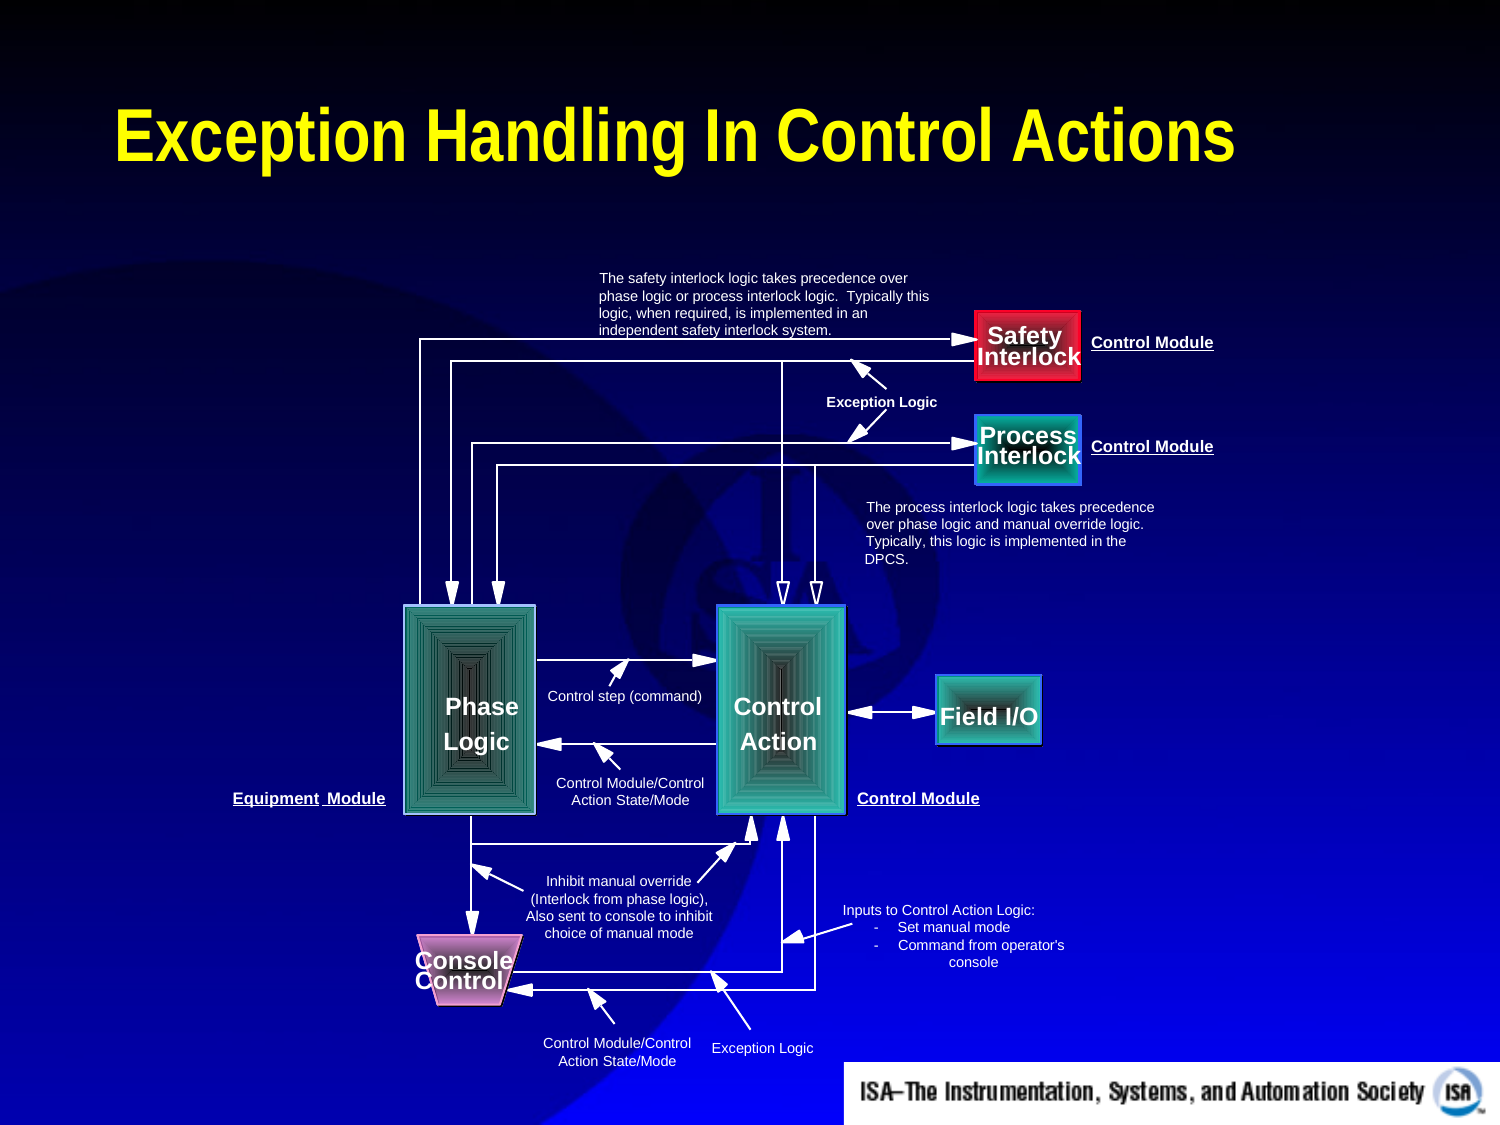

# Exception Handling In Control Actions
The safety interlock logic takes precedence over
phase logic or process interlock logic. Typically this
logic, when required, is implemented in an
Safety
independent safety interlock system.
Control Module
Interlock
Exception Logic
Process
Control Module
Interlock
The process interlock logic takes precedence
over phase logic and manual override logic.
Typically, this logic is implemented in the
DPCS.
Control step (command)
Phase
Control
Field I/O
Logic
Action
Control Module/Control
Equipment
 Module
Control Module
Action
 State/Mode
Inhibit manual override
(Interlock from phase logic),
Inputs to Control Action Logic:
Also sent to console to inhibit
-
Set manual mode
choice of manual mode
-
Command from operator's
Console
console
Control
Control Module/Control
Exception Logic
Action
 State/Mode